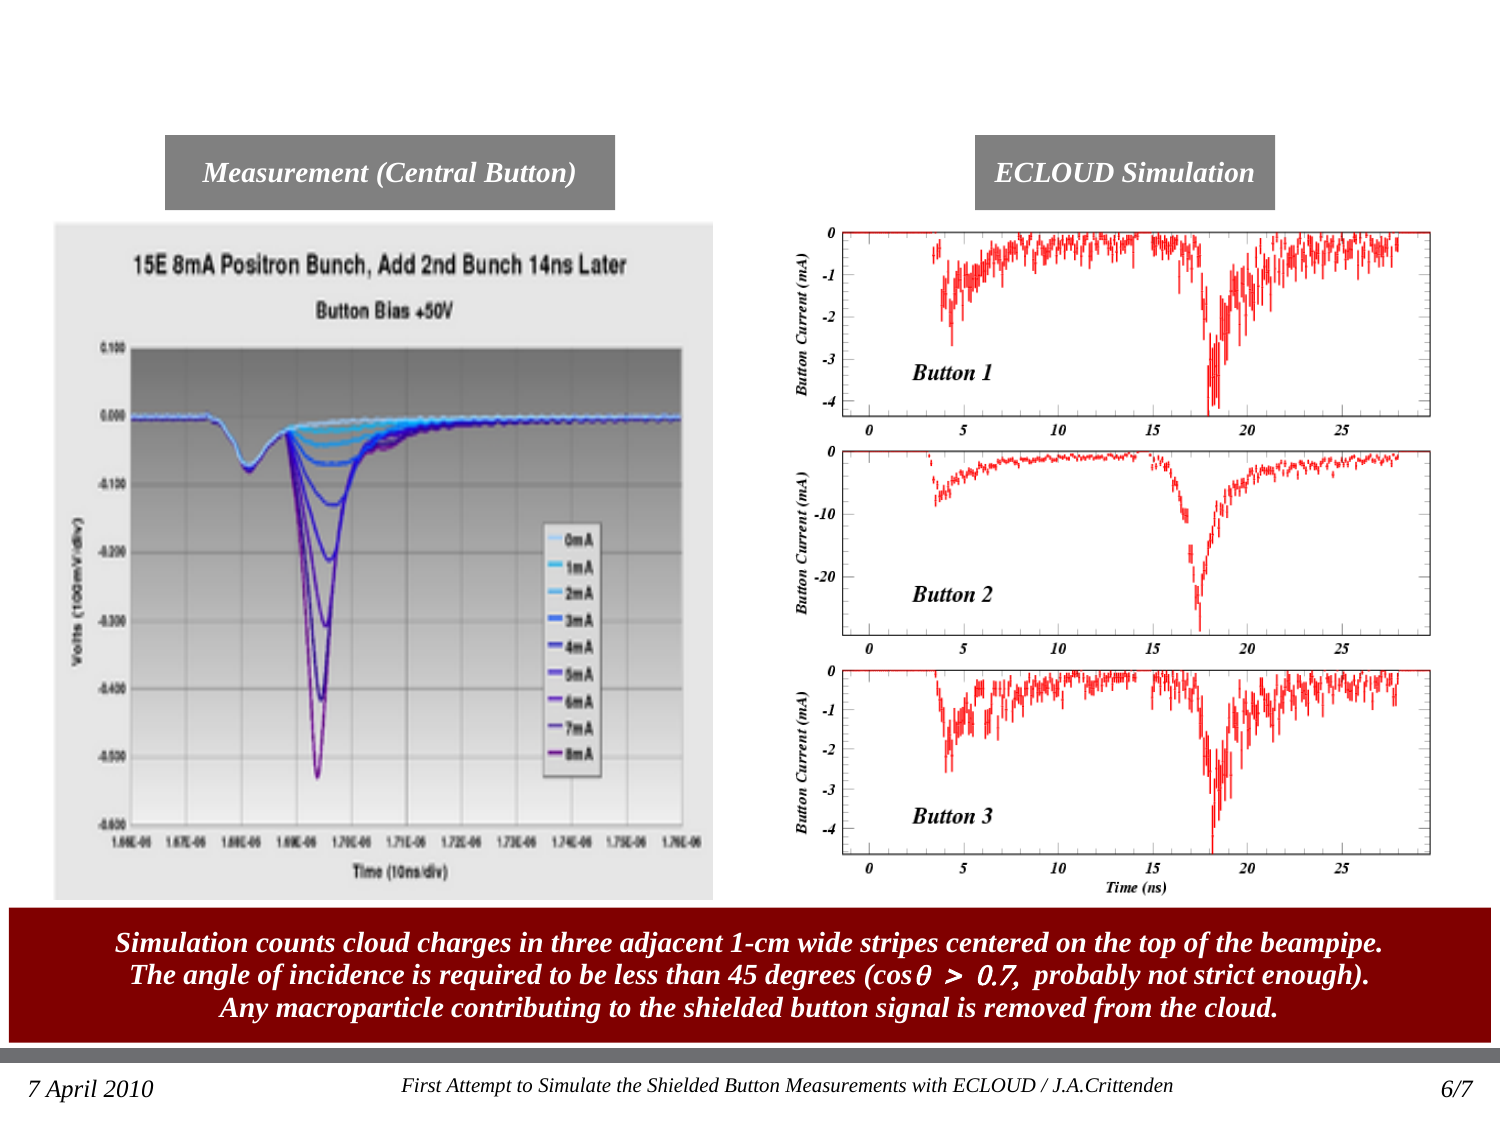

Comparison of Simulated Signal to Measurement
-- Positrons --
Measurement (Central Button)
ECLOUD Simulation
Simulation counts cloud charges in three adjacent 1-cm wide stripes centered on the top of the beampipe.
The angle of incidence is required to be less than 45 degrees (cosq > 0.7, probably not strict enough).
Any macroparticle contributing to the shielded button signal is removed from the cloud.